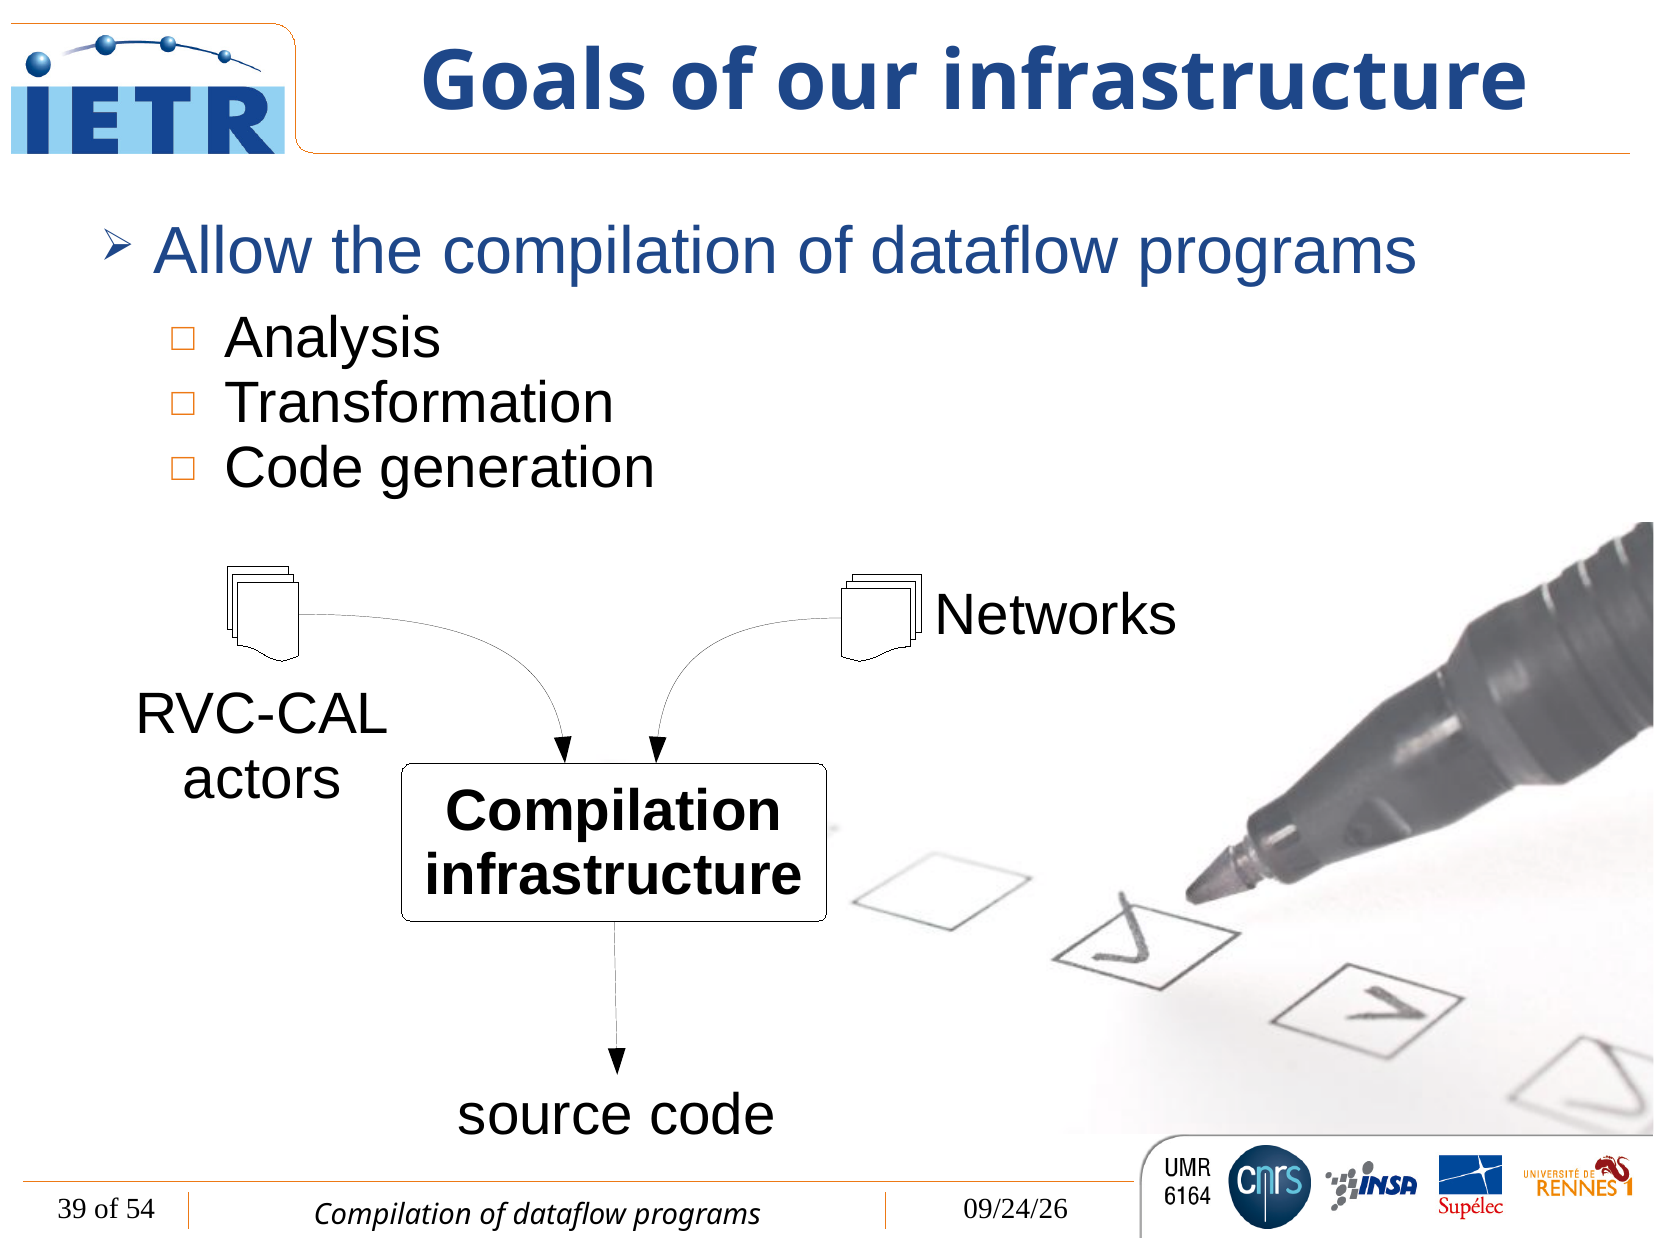

# Goals of our infrastructure
Allow the compilation of dataflow programs
Analysis
Transformation
Code generation
Networks
RVC-CAL
actors
Compilation
infrastructure
source code
39
Compilation of dataflow programs